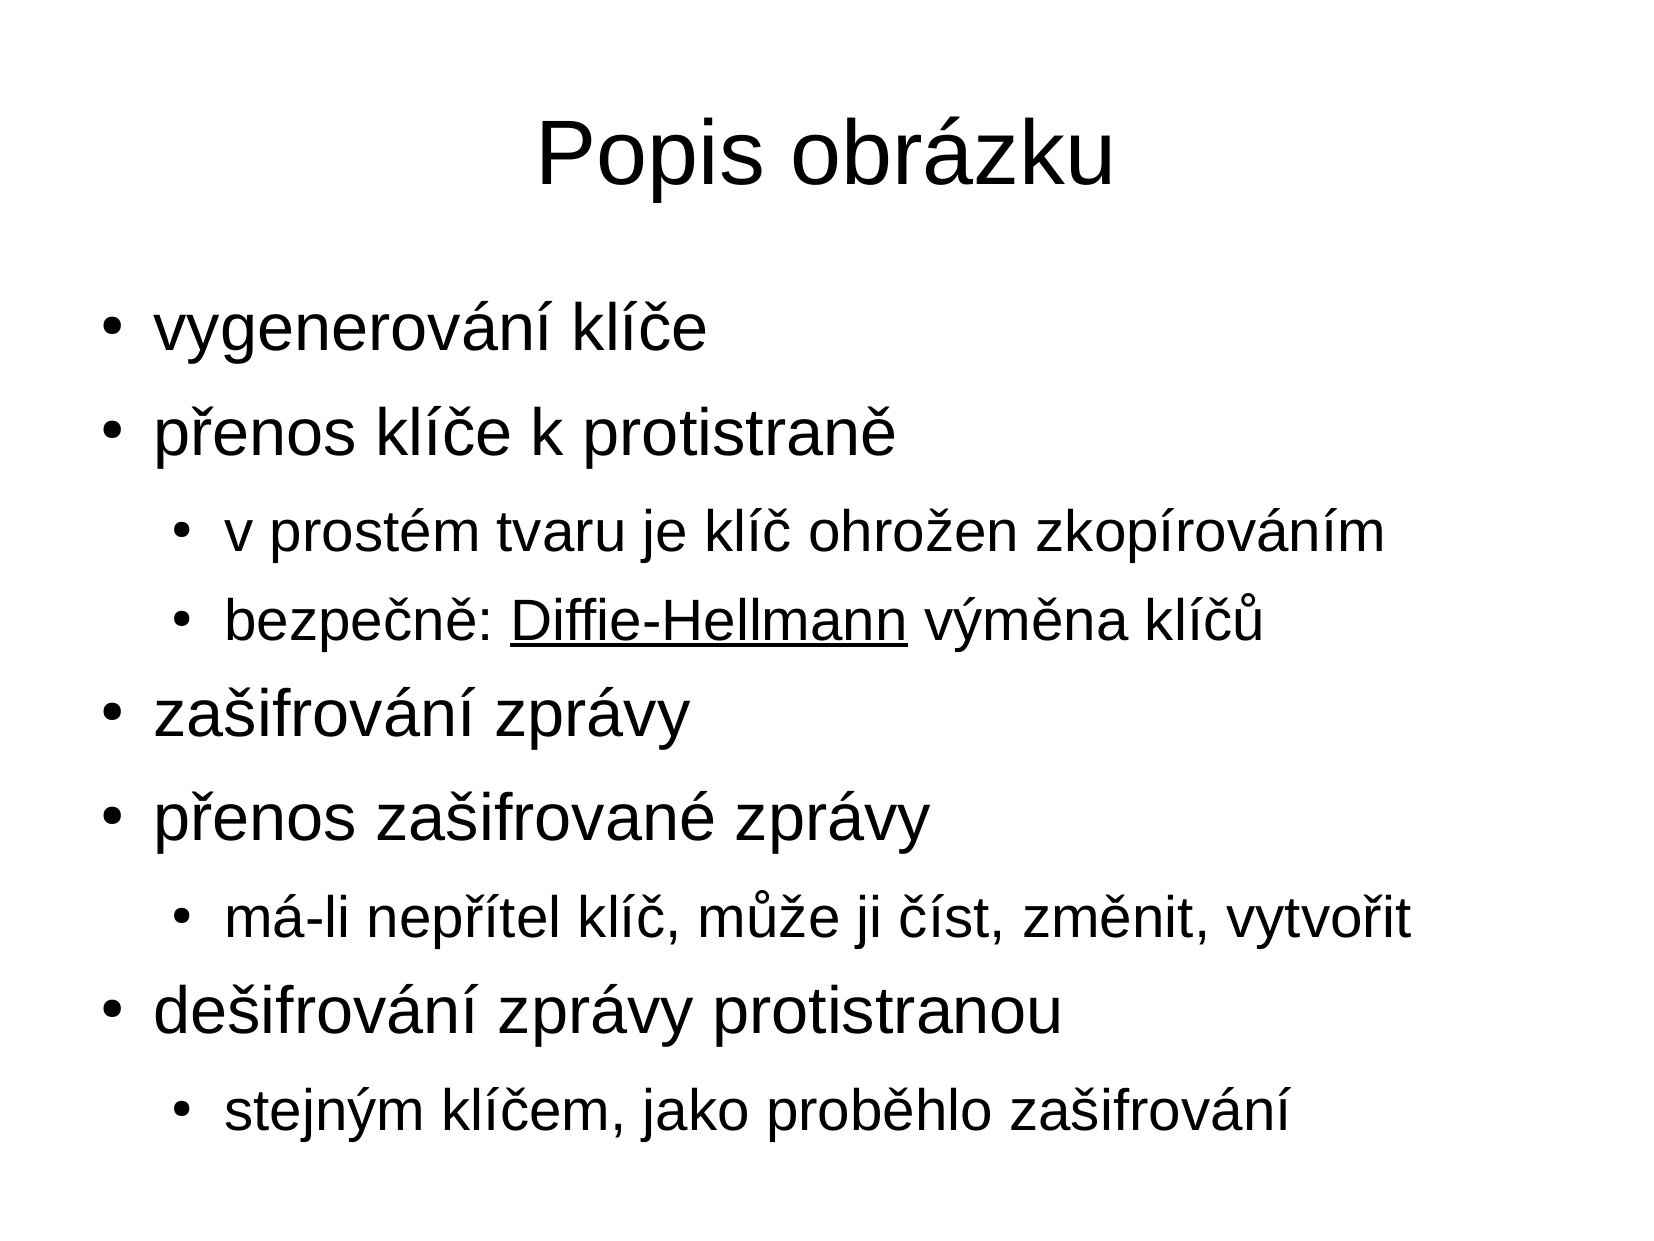

# Popis obrázku
vygenerování klíče
přenos klíče k protistraně
v prostém tvaru je klíč ohrožen zkopírováním
bezpečně: Diffie-Hellmann výměna klíčů
zašifrování zprávy
přenos zašifrované zprávy
má-li nepřítel klíč, může ji číst, změnit, vytvořit
dešifrování zprávy protistranou
stejným klíčem, jako proběhlo zašifrování